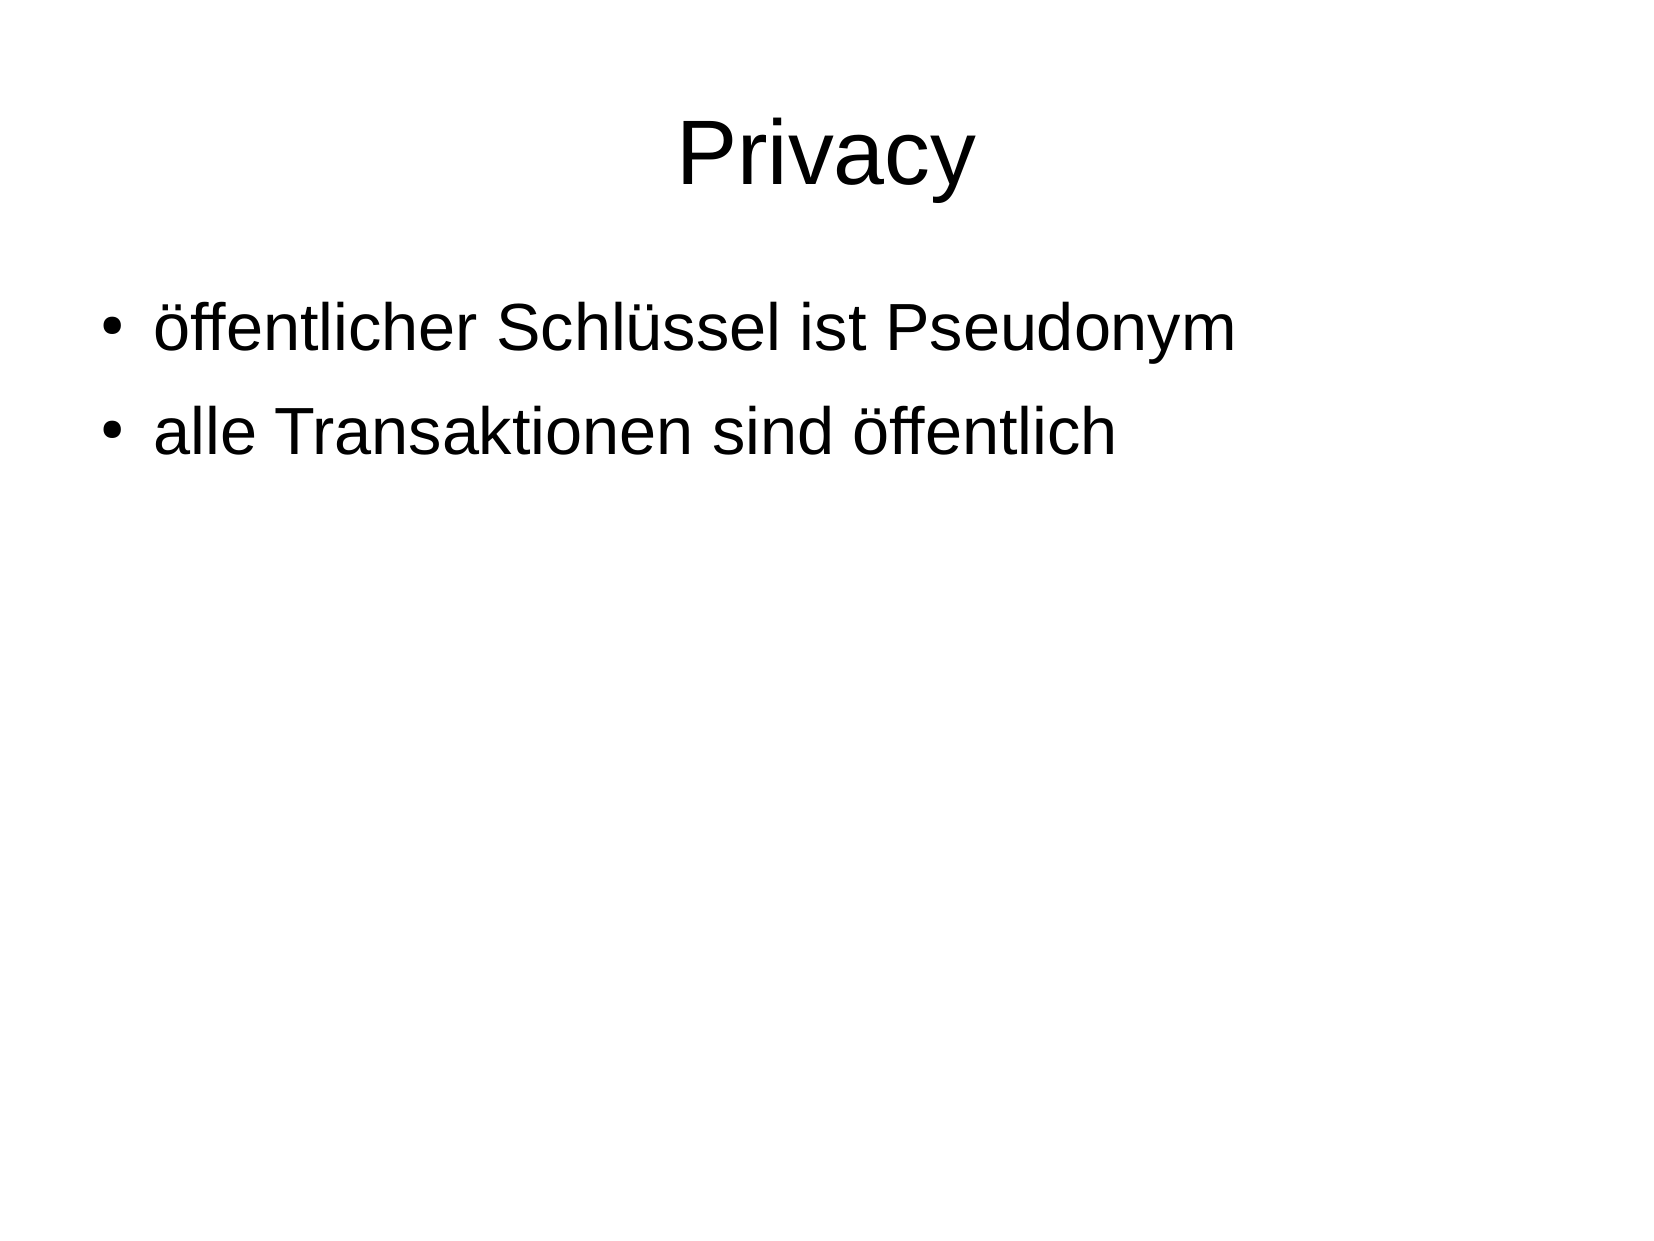

# Privacy
öffentlicher Schlüssel ist Pseudonym
alle Transaktionen sind öffentlich